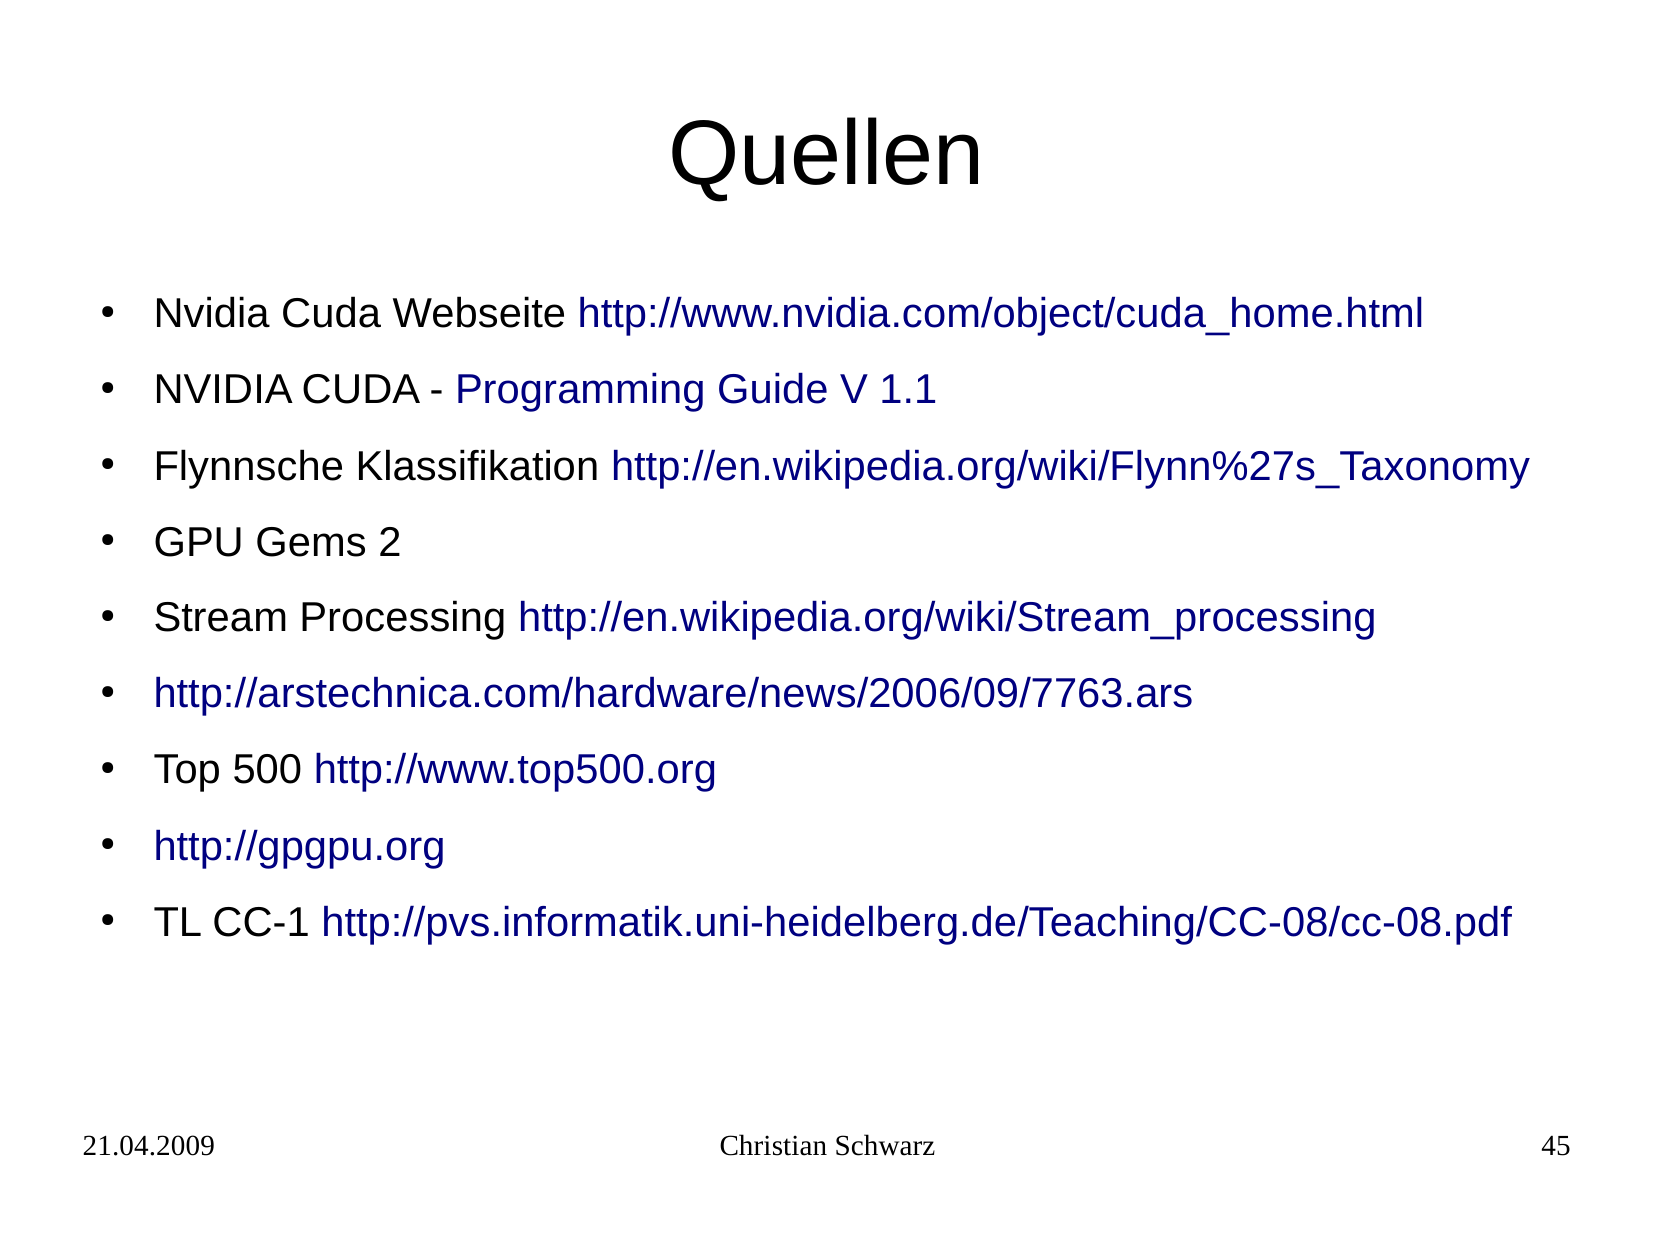

# Quellen
Nvidia Cuda Webseite http://www.nvidia.com/object/cuda_home.html
NVIDIA CUDA - Programming Guide V 1.1
Flynnsche Klassifikation http://en.wikipedia.org/wiki/Flynn%27s_Taxonomy
GPU Gems 2
Stream Processing http://en.wikipedia.org/wiki/Stream_processing
http://arstechnica.com/hardware/news/2006/09/7763.ars
Top 500 http://www.top500.org
http://gpgpu.org
TL CC-1 http://pvs.informatik.uni-heidelberg.de/Teaching/CC-08/cc-08.pdf
21.04.2009
Christian Schwarz
45